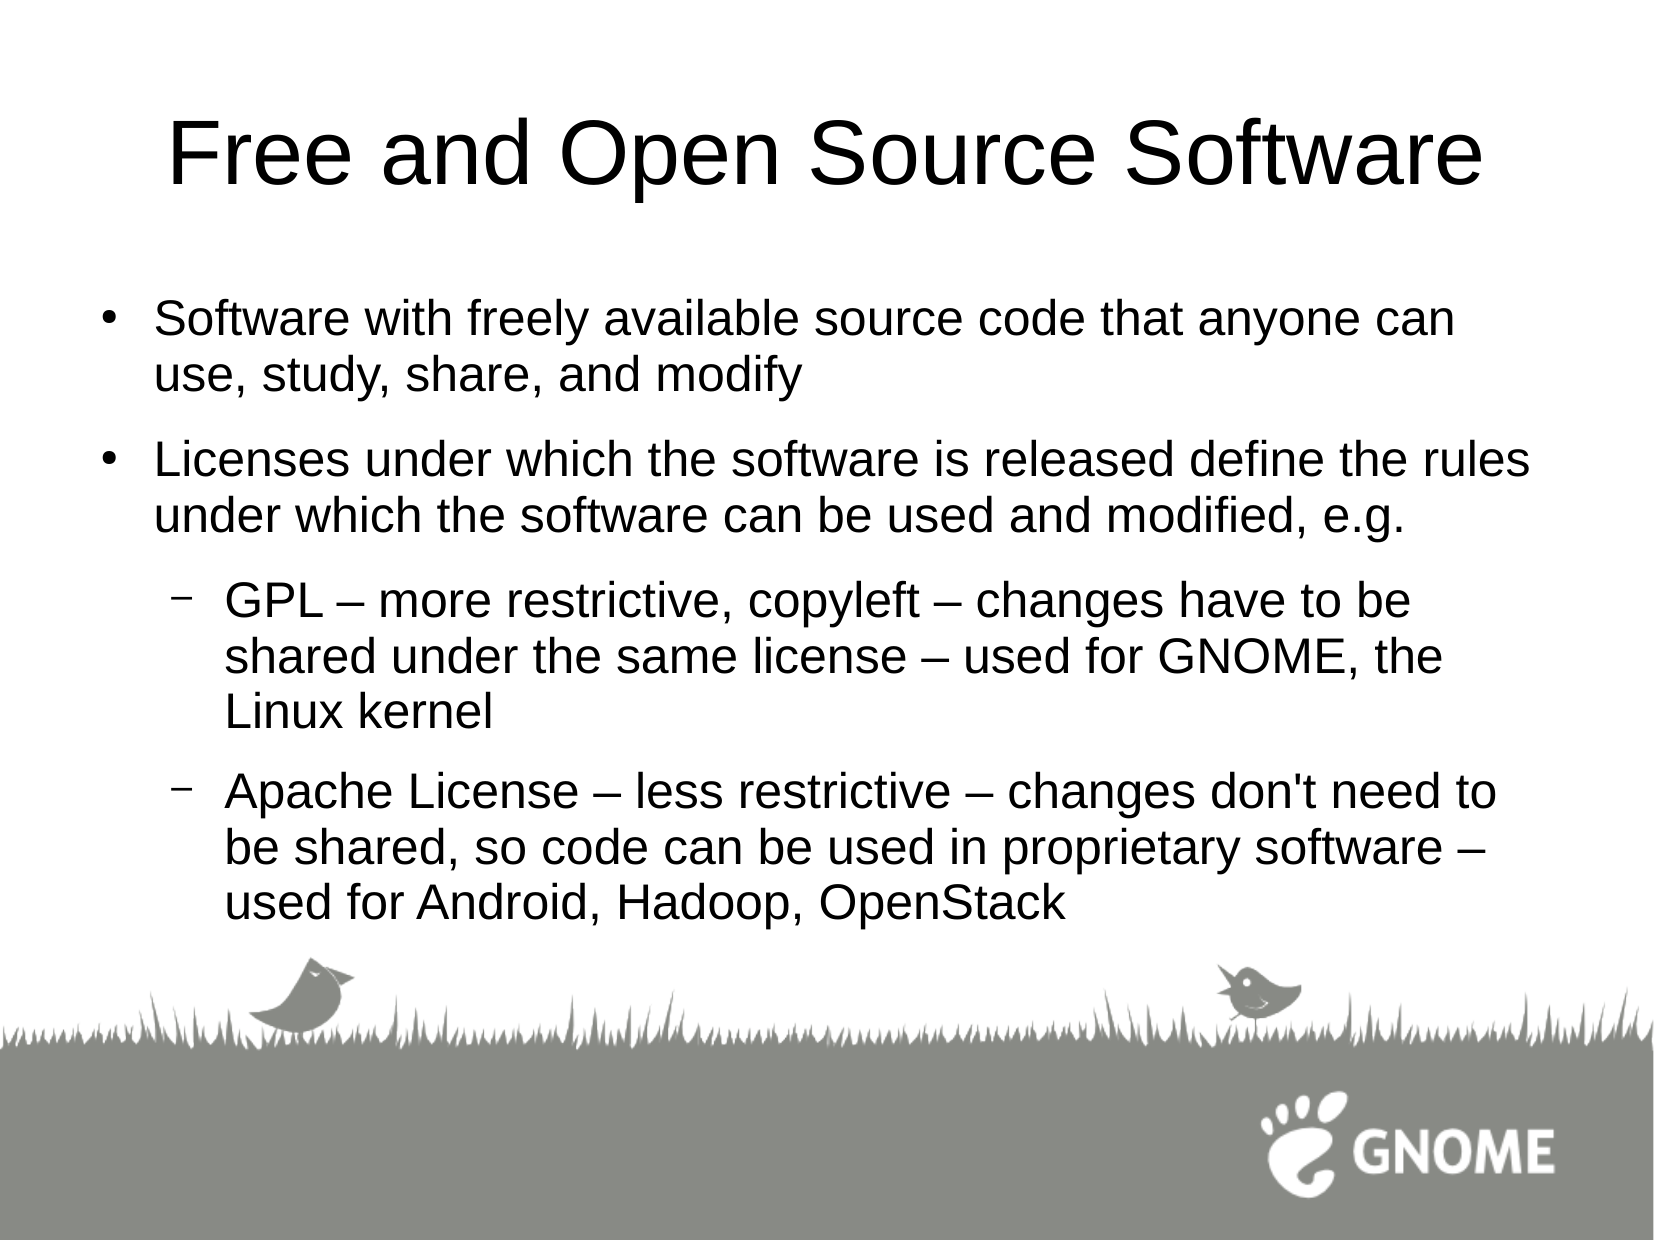

# Free and Open Source Software
Software with freely available source code that anyone can use, study, share, and modify
Licenses under which the software is released define the rules under which the software can be used and modified, e.g.
GPL – more restrictive, copyleft – changes have to be shared under the same license – used for GNOME, the Linux kernel
Apache License – less restrictive – changes don't need to be shared, so code can be used in proprietary software – used for Android, Hadoop, OpenStack